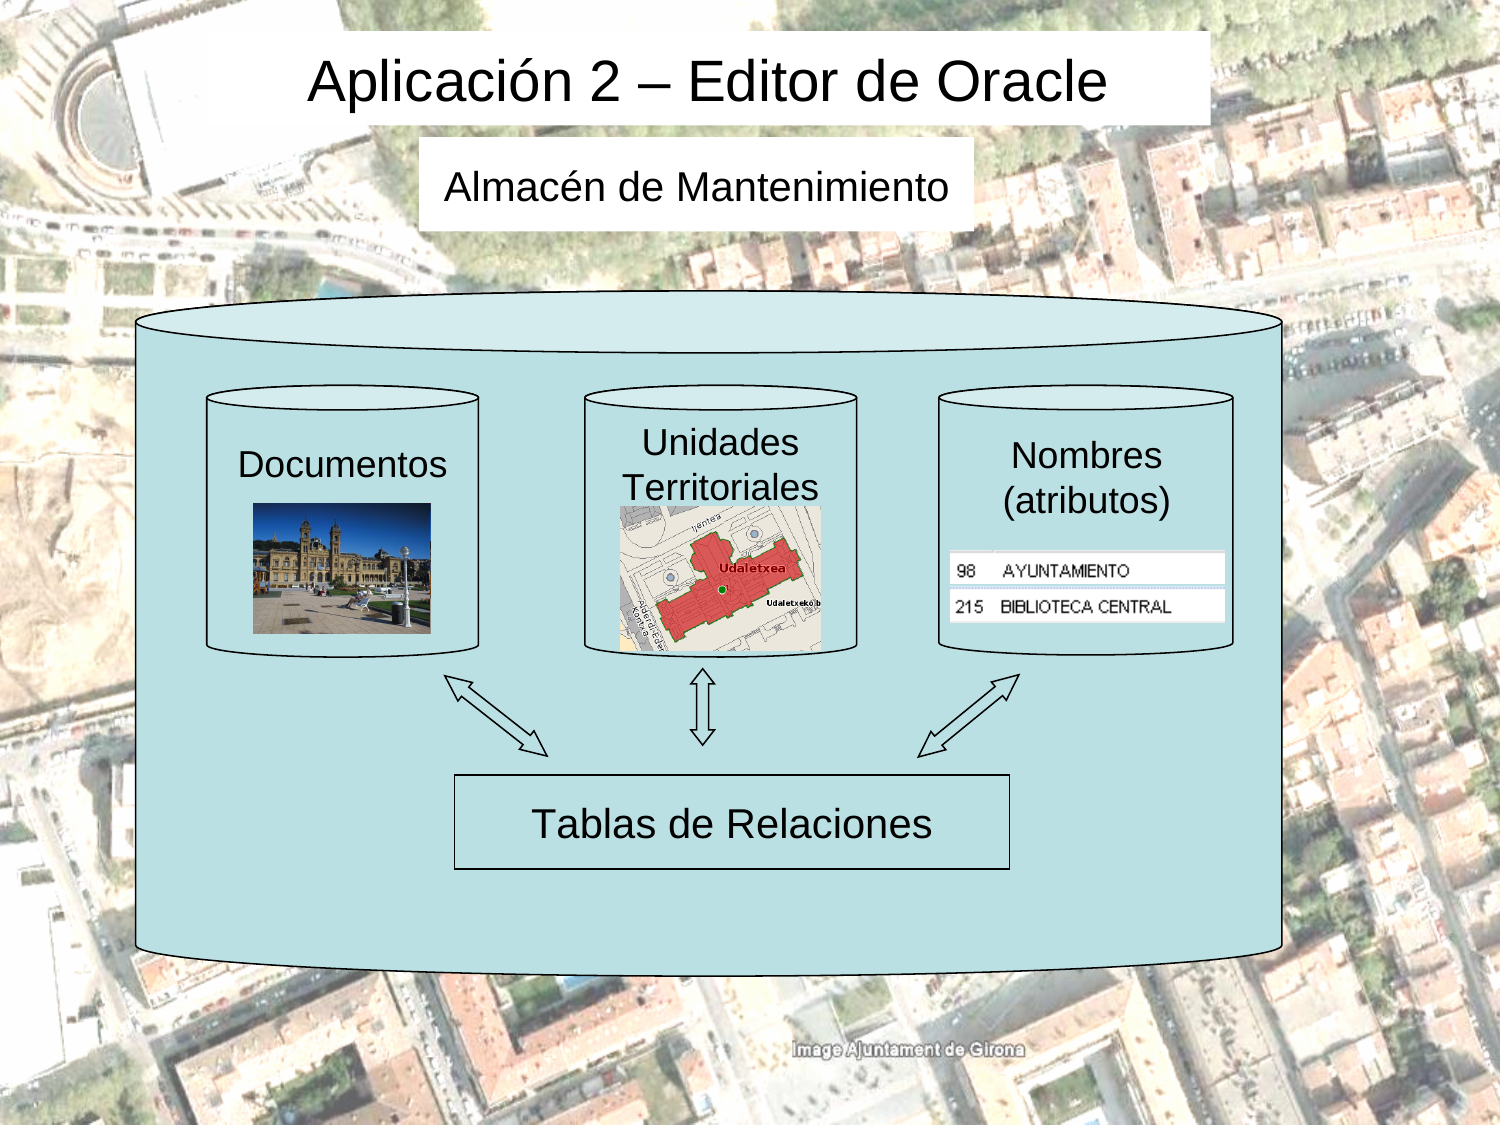

Aplicación 2 – Editor de Oracle
Almacén de Mantenimiento
Documentos
Unidades Territoriales
(datos
espaciales)
Nombres
(atributos)
Tablas de Relaciones